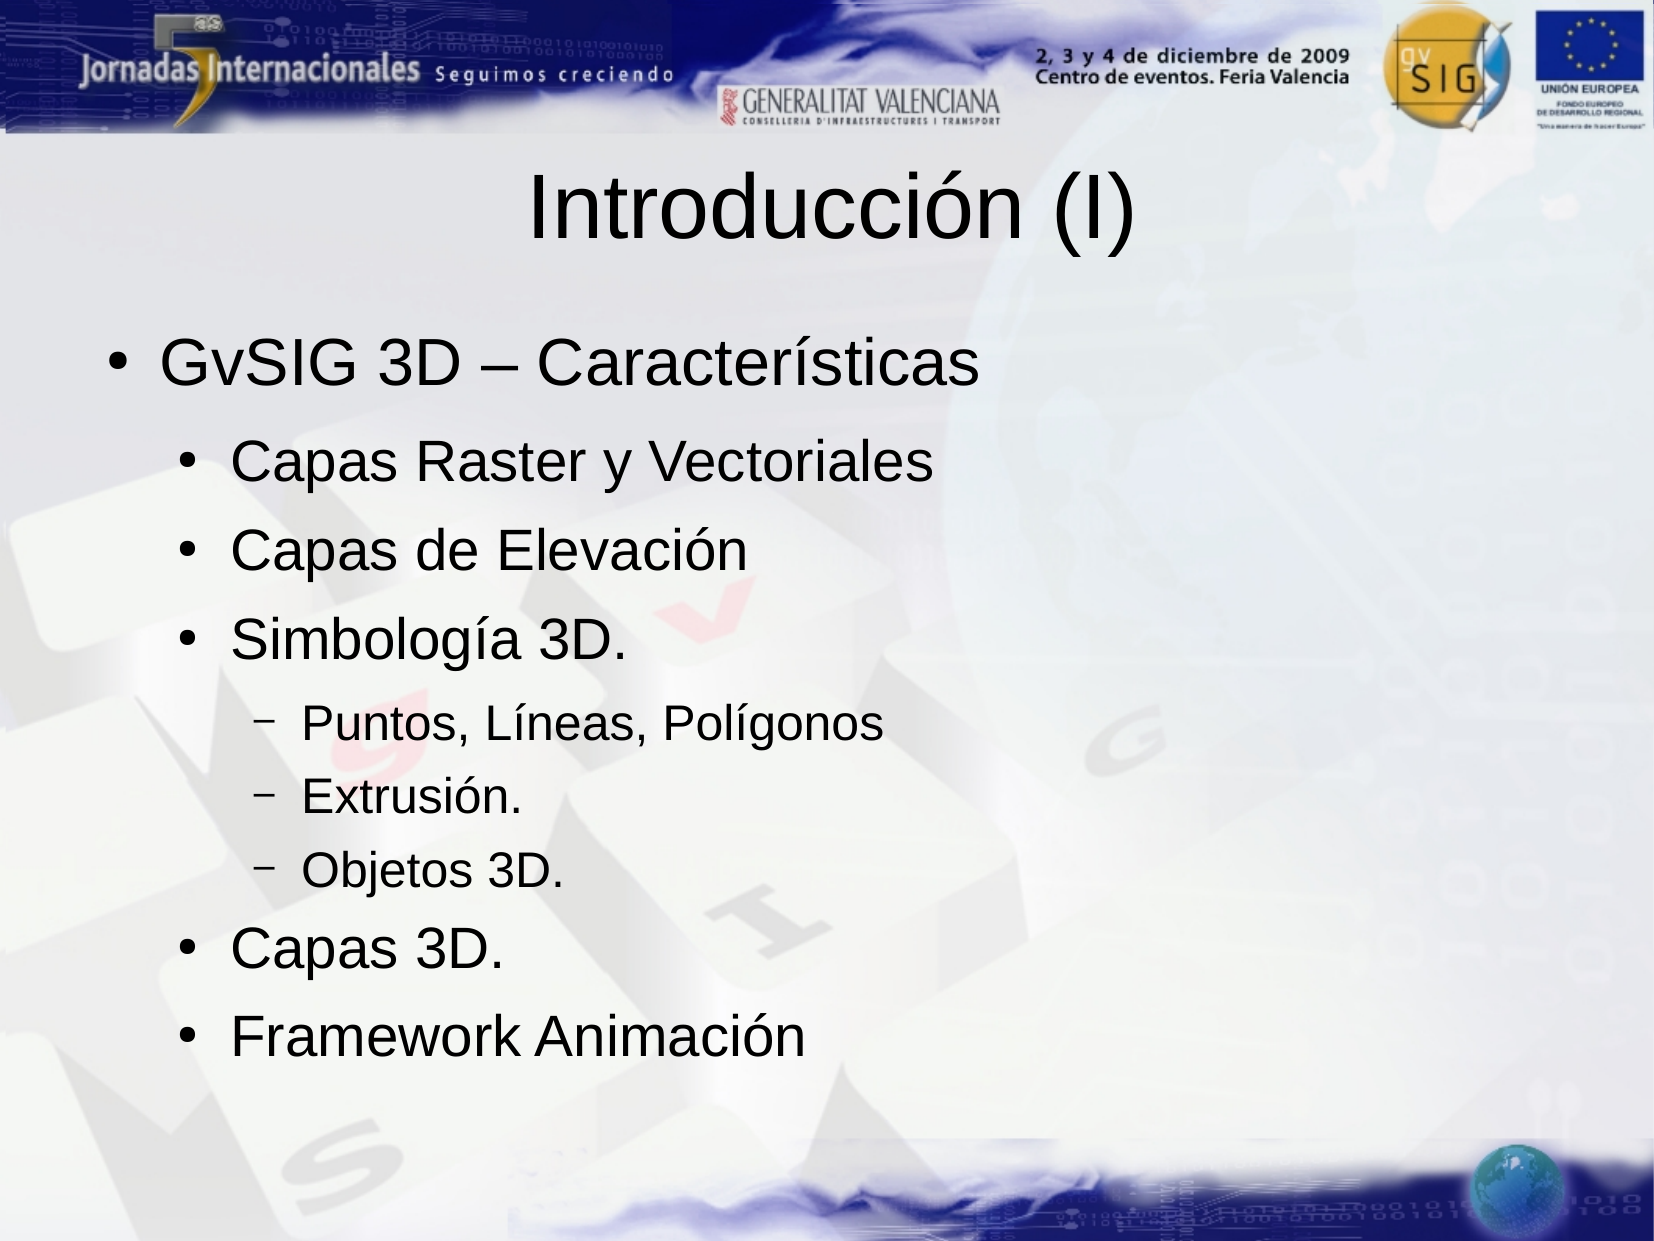

# Introducción (I)
GvSIG 3D – Características
Capas Raster y Vectoriales
Capas de Elevación
Simbología 3D.
Puntos, Líneas, Polígonos
Extrusión.
Objetos 3D.
Capas 3D.
Framework Animación